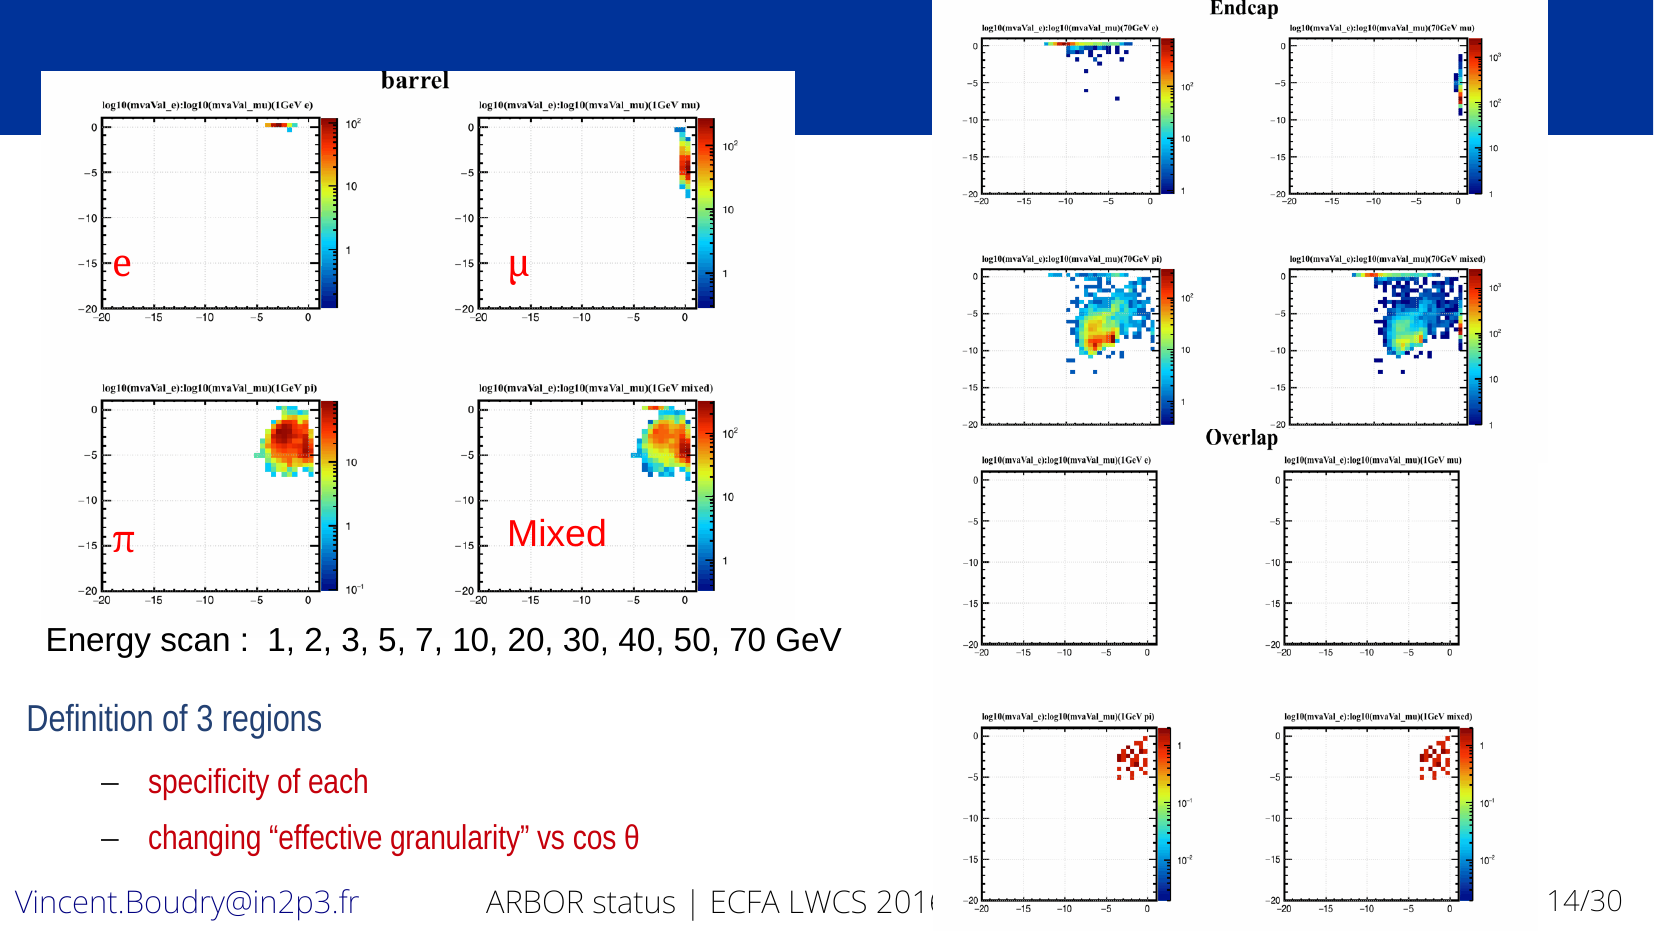

e
μ
π
Mixed
Energy scan : 1, 2, 3, 5, 7, 10, 20, 30, 40, 50, 70 GeV
# Definition of 3 regions
specificity of each
changing “effective granularity” vs cos θ
ARBOR status | ECFA LWCS 2016, Santander | 04/06/2016
14